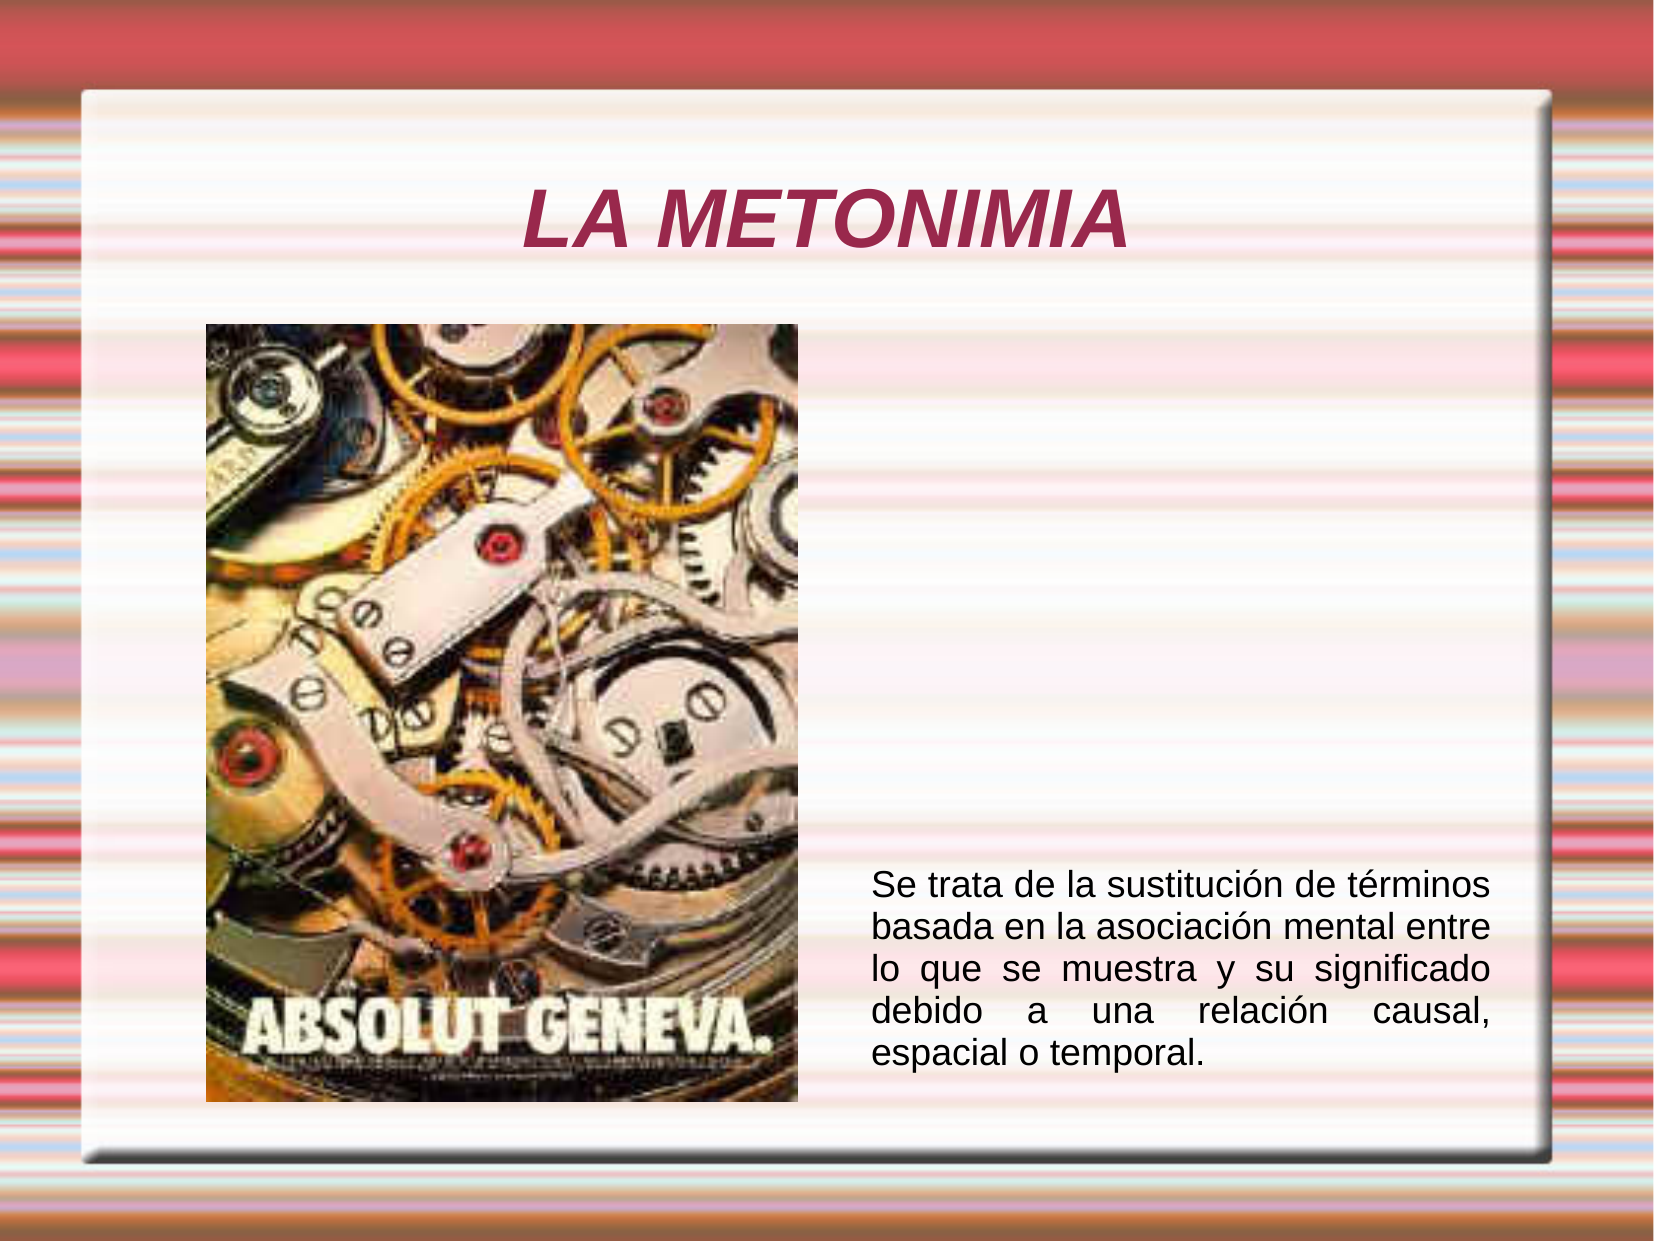

# LA METONIMIA
Se trata de la sustitución de términos basada en la asociación mental entre lo que se muestra y su significado debido a una relación causal, espacial o temporal.